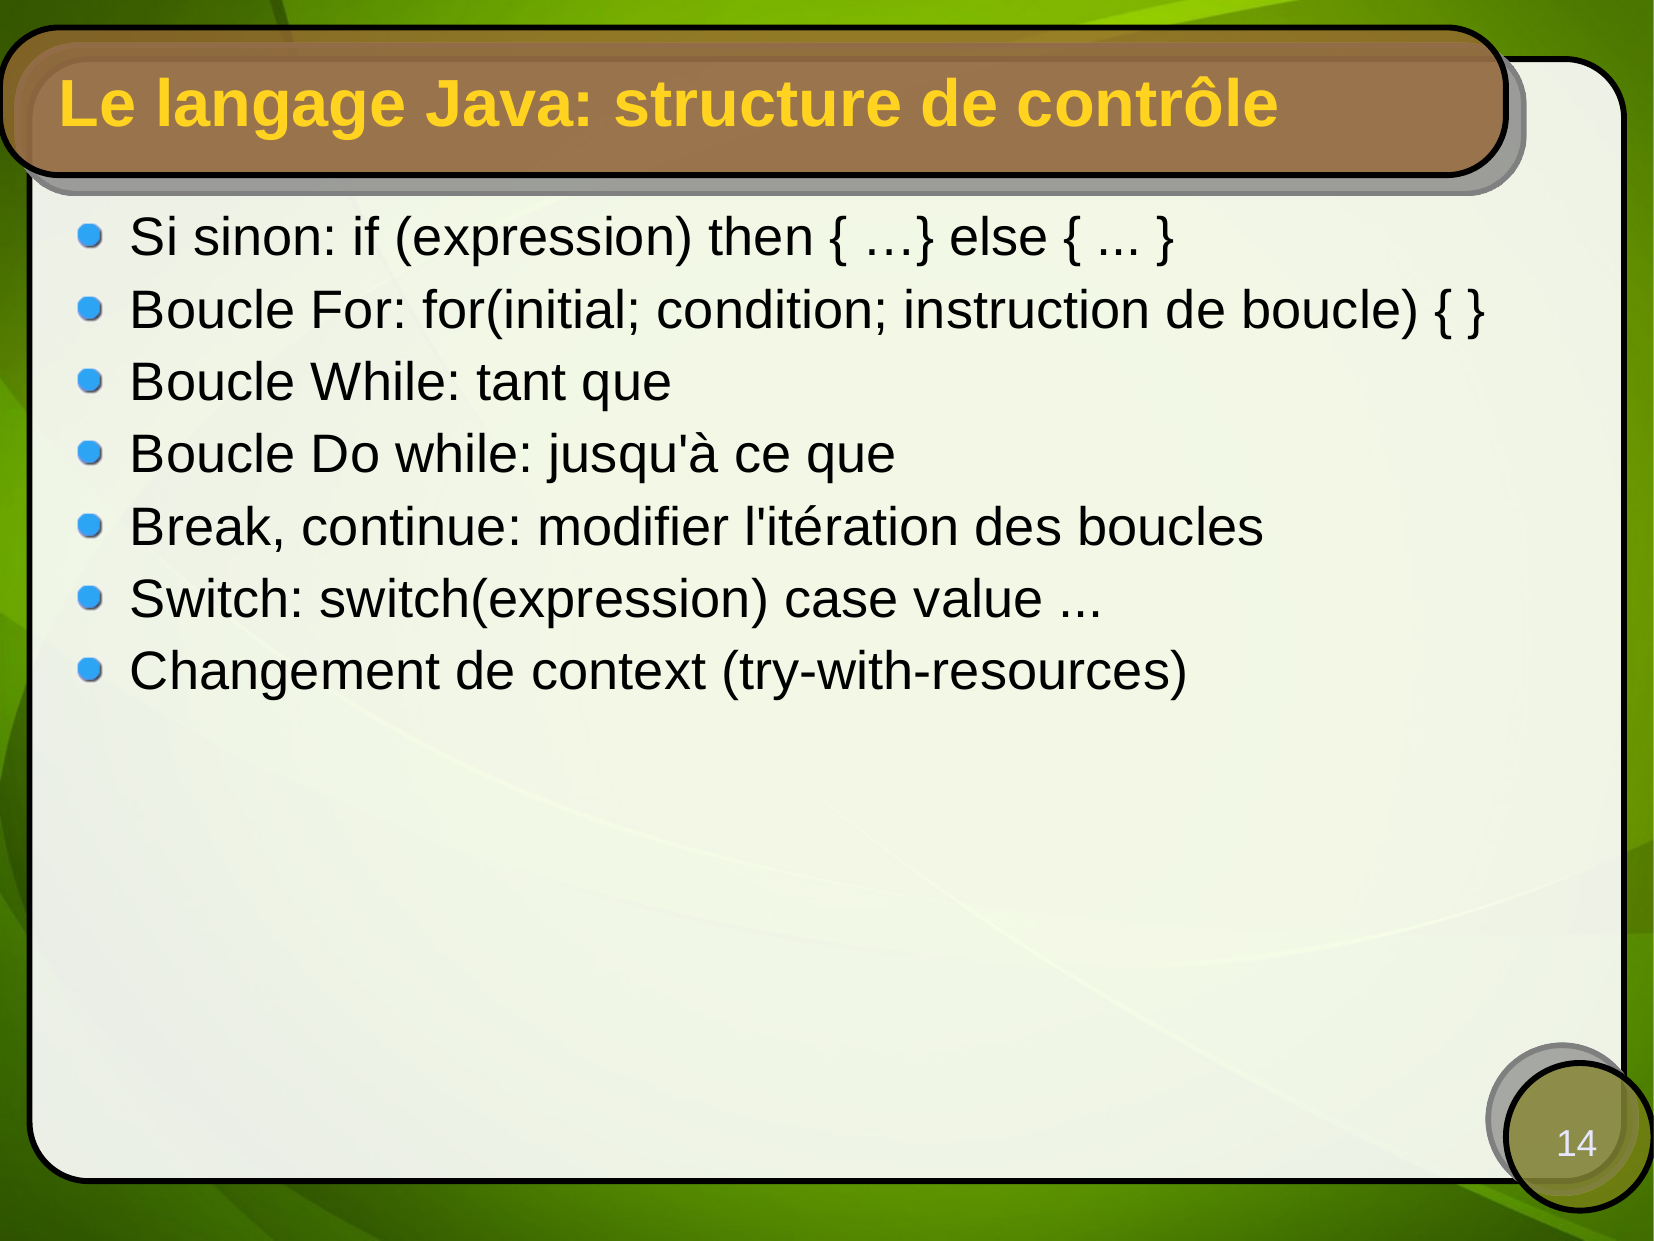

# Le langage Java: structure de contrôle
Si sinon: if (expression) then { …} else { ... }
Boucle For: for(initial; condition; instruction de boucle) { }
Boucle While: tant que
Boucle Do while: jusqu'à ce que
Break, continue: modifier l'itération des boucles
Switch: switch(expression) case value ...
Changement de context (try-with-resources)
14